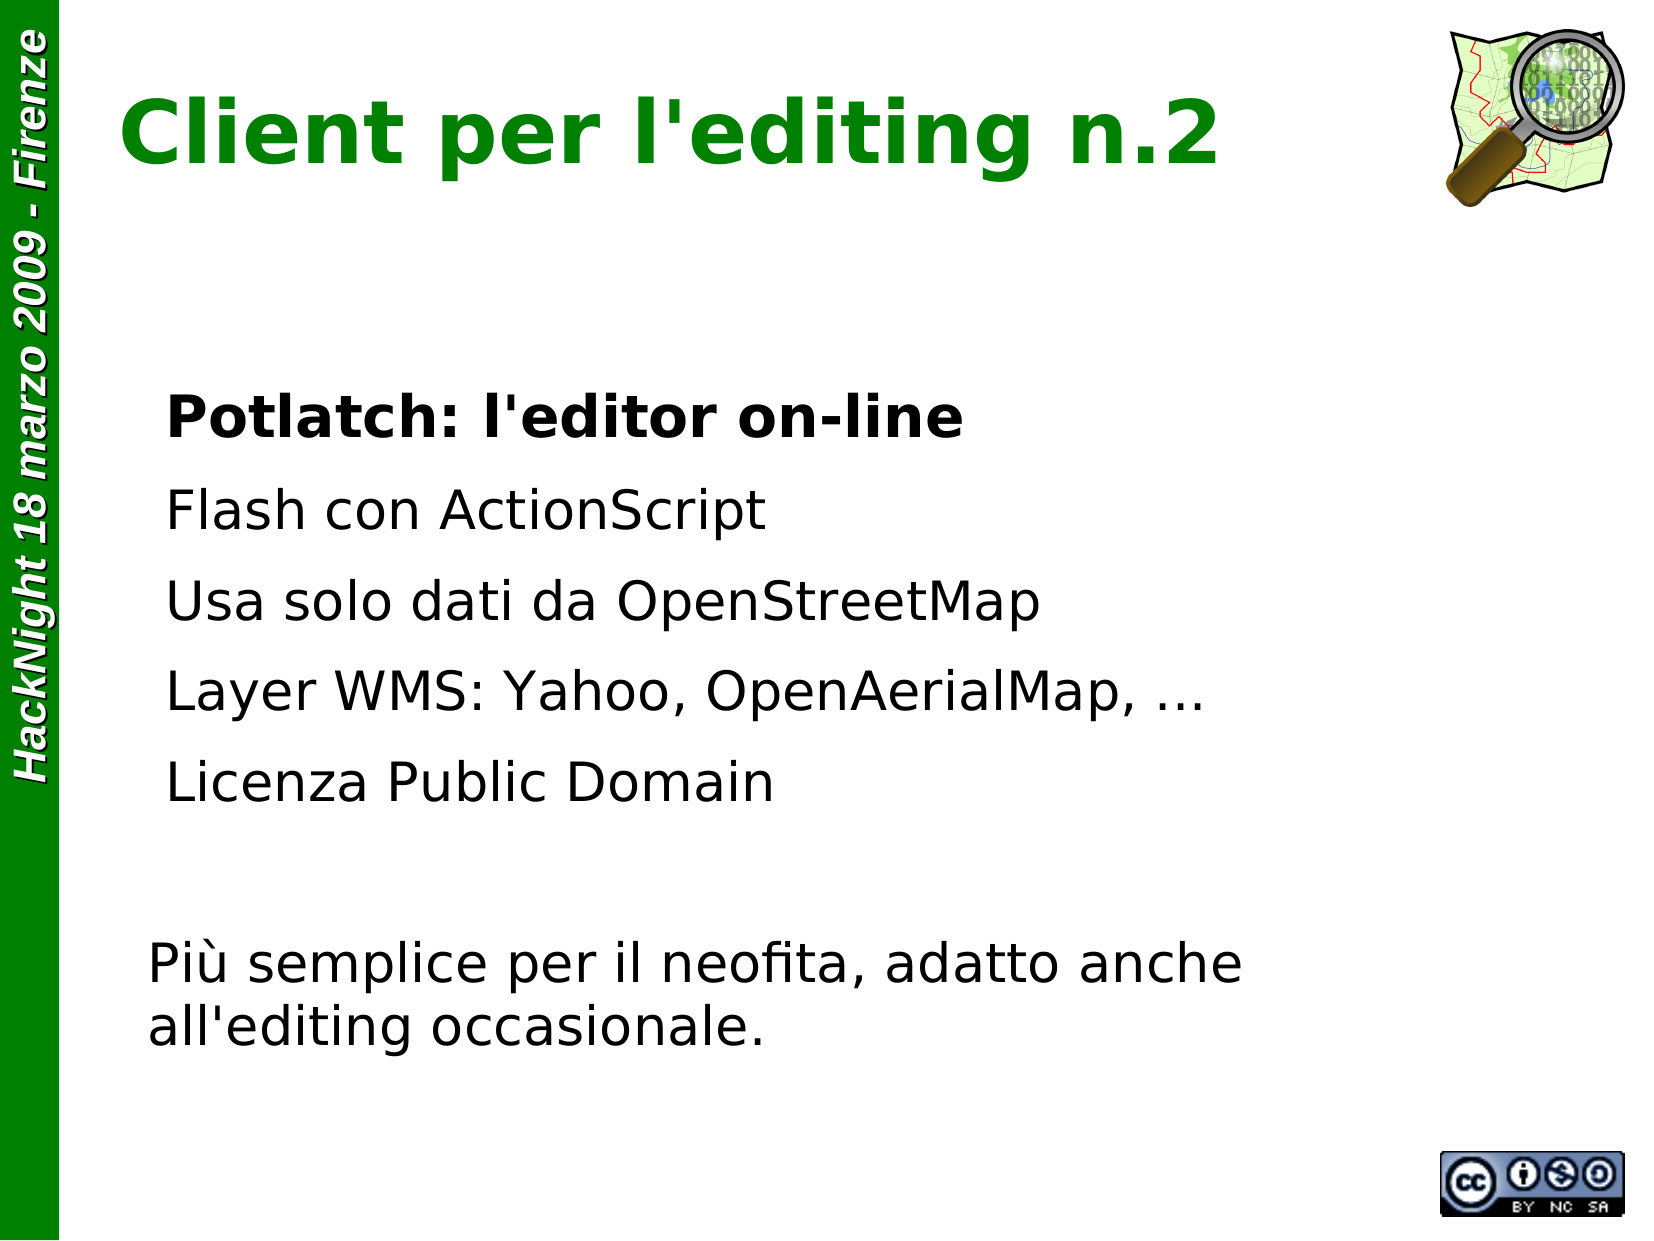

# Client per l'editing n.2
Potlatch: l'editor on-line
Flash con ActionScript
Usa solo dati da OpenStreetMap
Layer WMS: Yahoo, OpenAerialMap, ...
Licenza Public Domain
Più semplice per il neofita, adatto anche all'editing occasionale.